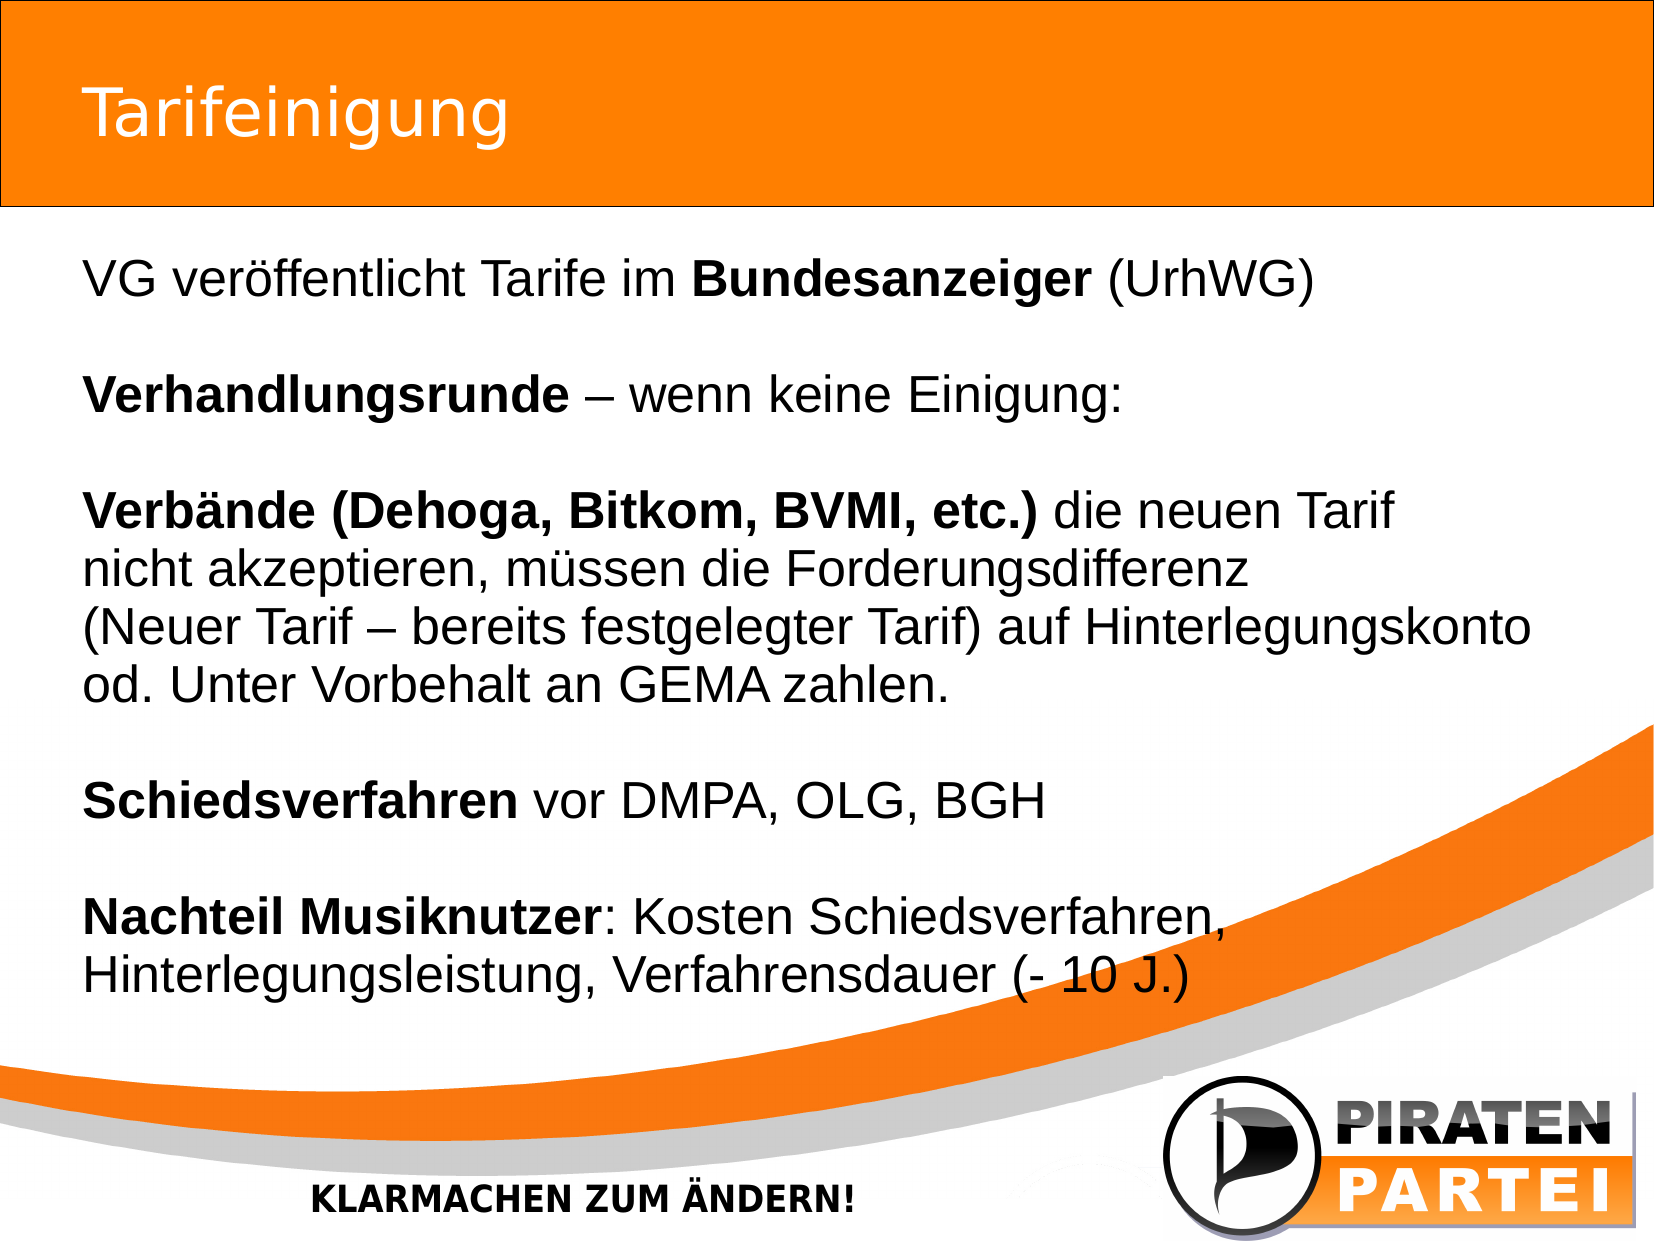

# Tarifeinigung
VG veröffentlicht Tarife im Bundesanzeiger (UrhWG)
Verhandlungsrunde – wenn keine Einigung:
Verbände (Dehoga, Bitkom, BVMI, etc.) die neuen Tarif 	 	nicht akzeptieren, müssen die Forderungsdifferenz
(Neuer Tarif – bereits festgelegter Tarif) auf Hinterlegungskonto od. Unter Vorbehalt an GEMA zahlen.
Schiedsverfahren vor DMPA, OLG, BGH
Nachteil Musiknutzer: Kosten Schiedsverfahren, Hinterlegungsleistung, Verfahrensdauer (- 10 J.)